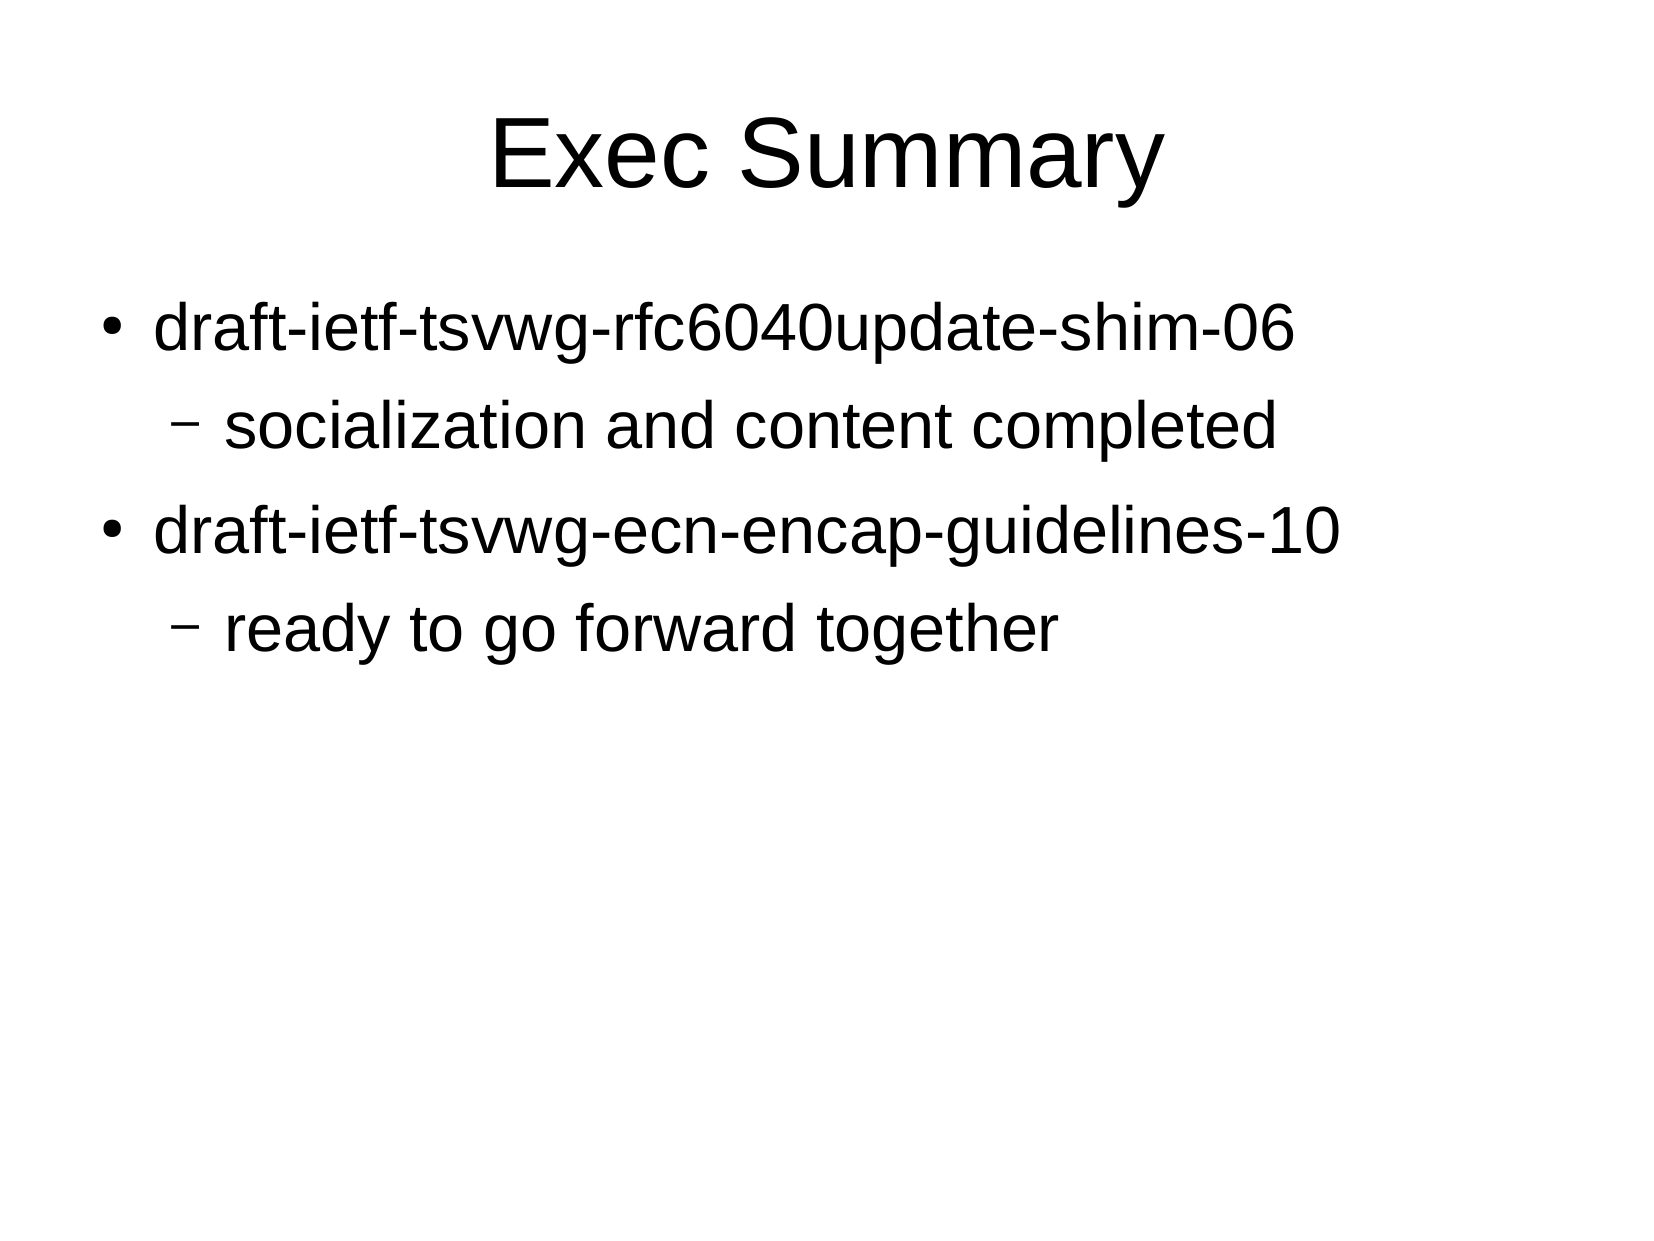

# Exec Summary
draft-ietf-tsvwg-rfc6040update-shim-06
socialization and content completed
draft-ietf-tsvwg-ecn-encap-guidelines-10
ready to go forward together